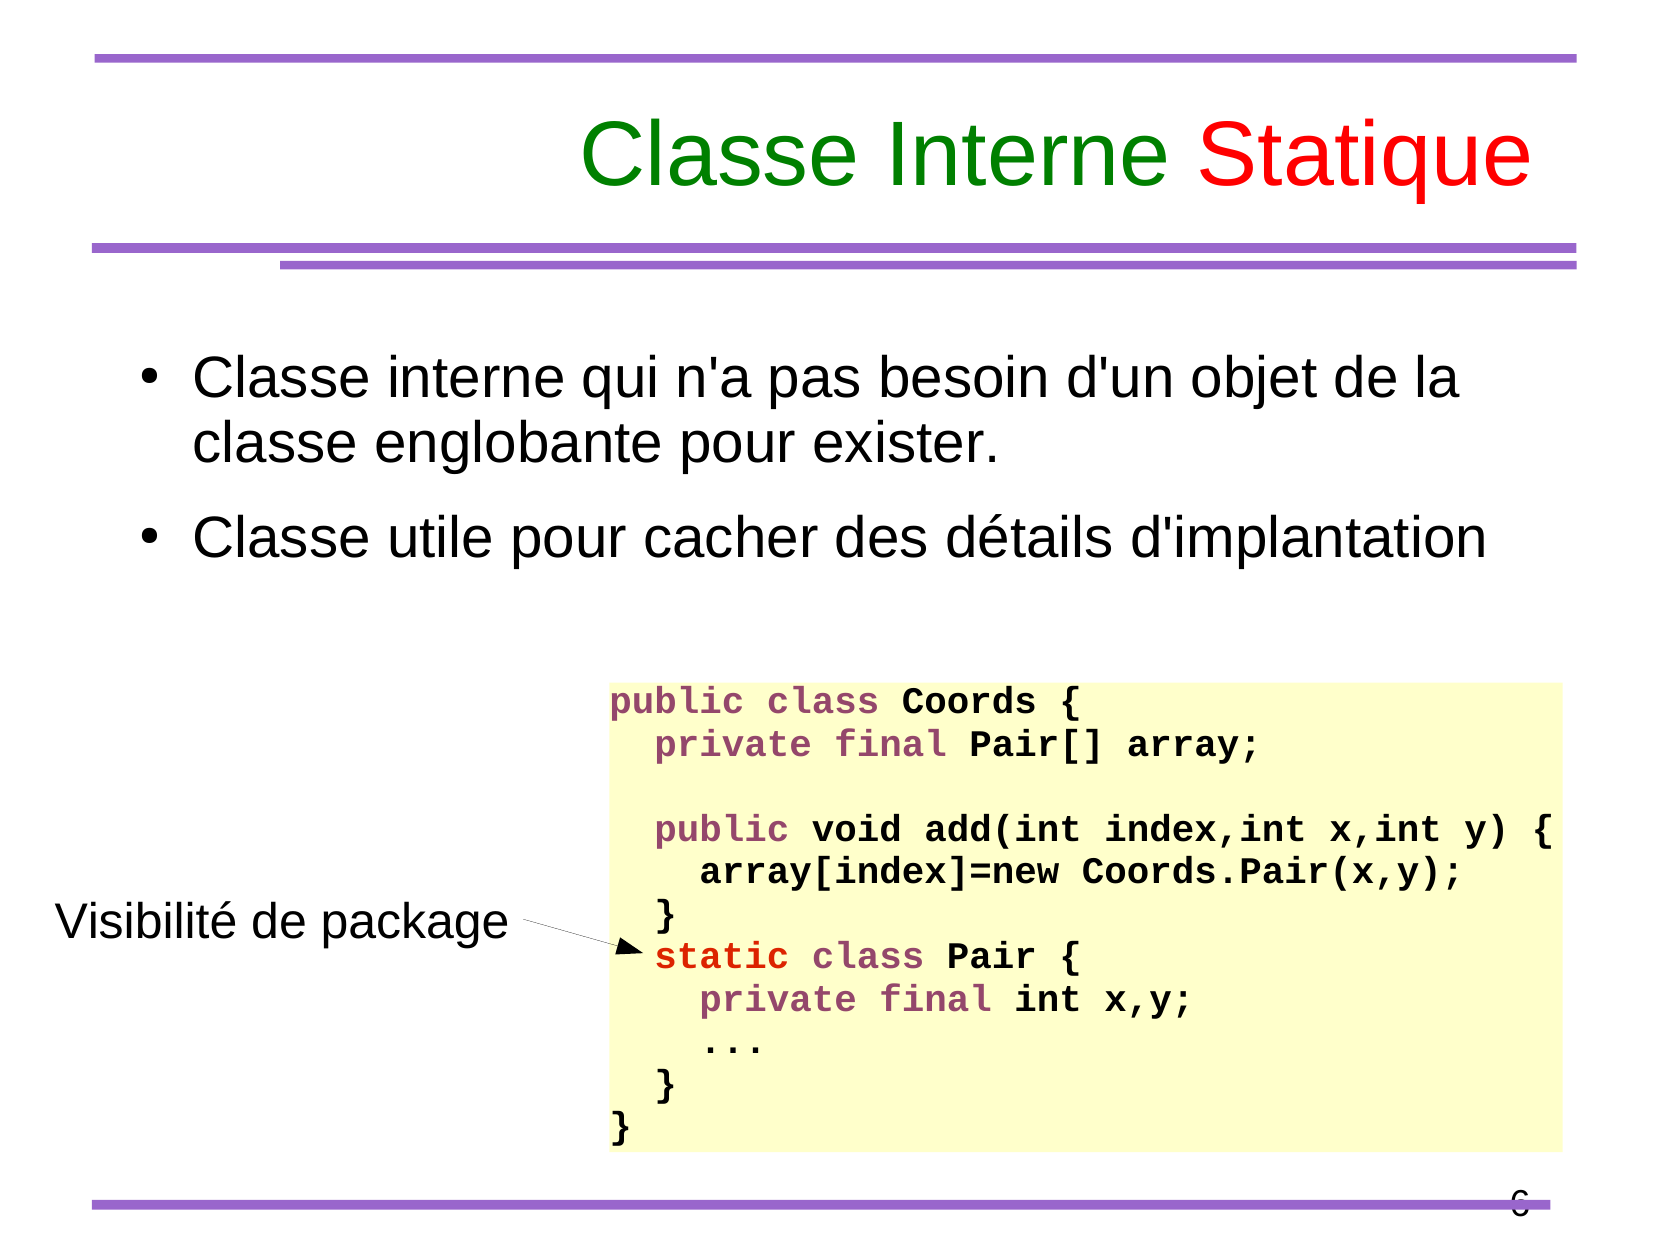

# Classe Interne Statique
Classe interne qui n'a pas besoin d'un objet de la classe englobante pour exister.
Classe utile pour cacher des détails d'implantation
public class Coords {
 private final Pair[] array;
 public void add(int index,int x,int y) {
 array[index]=new Coords.Pair(x,y);
 }
 static class Pair {
 private final int x,y;
 ...
 }
}
Visibilité de package